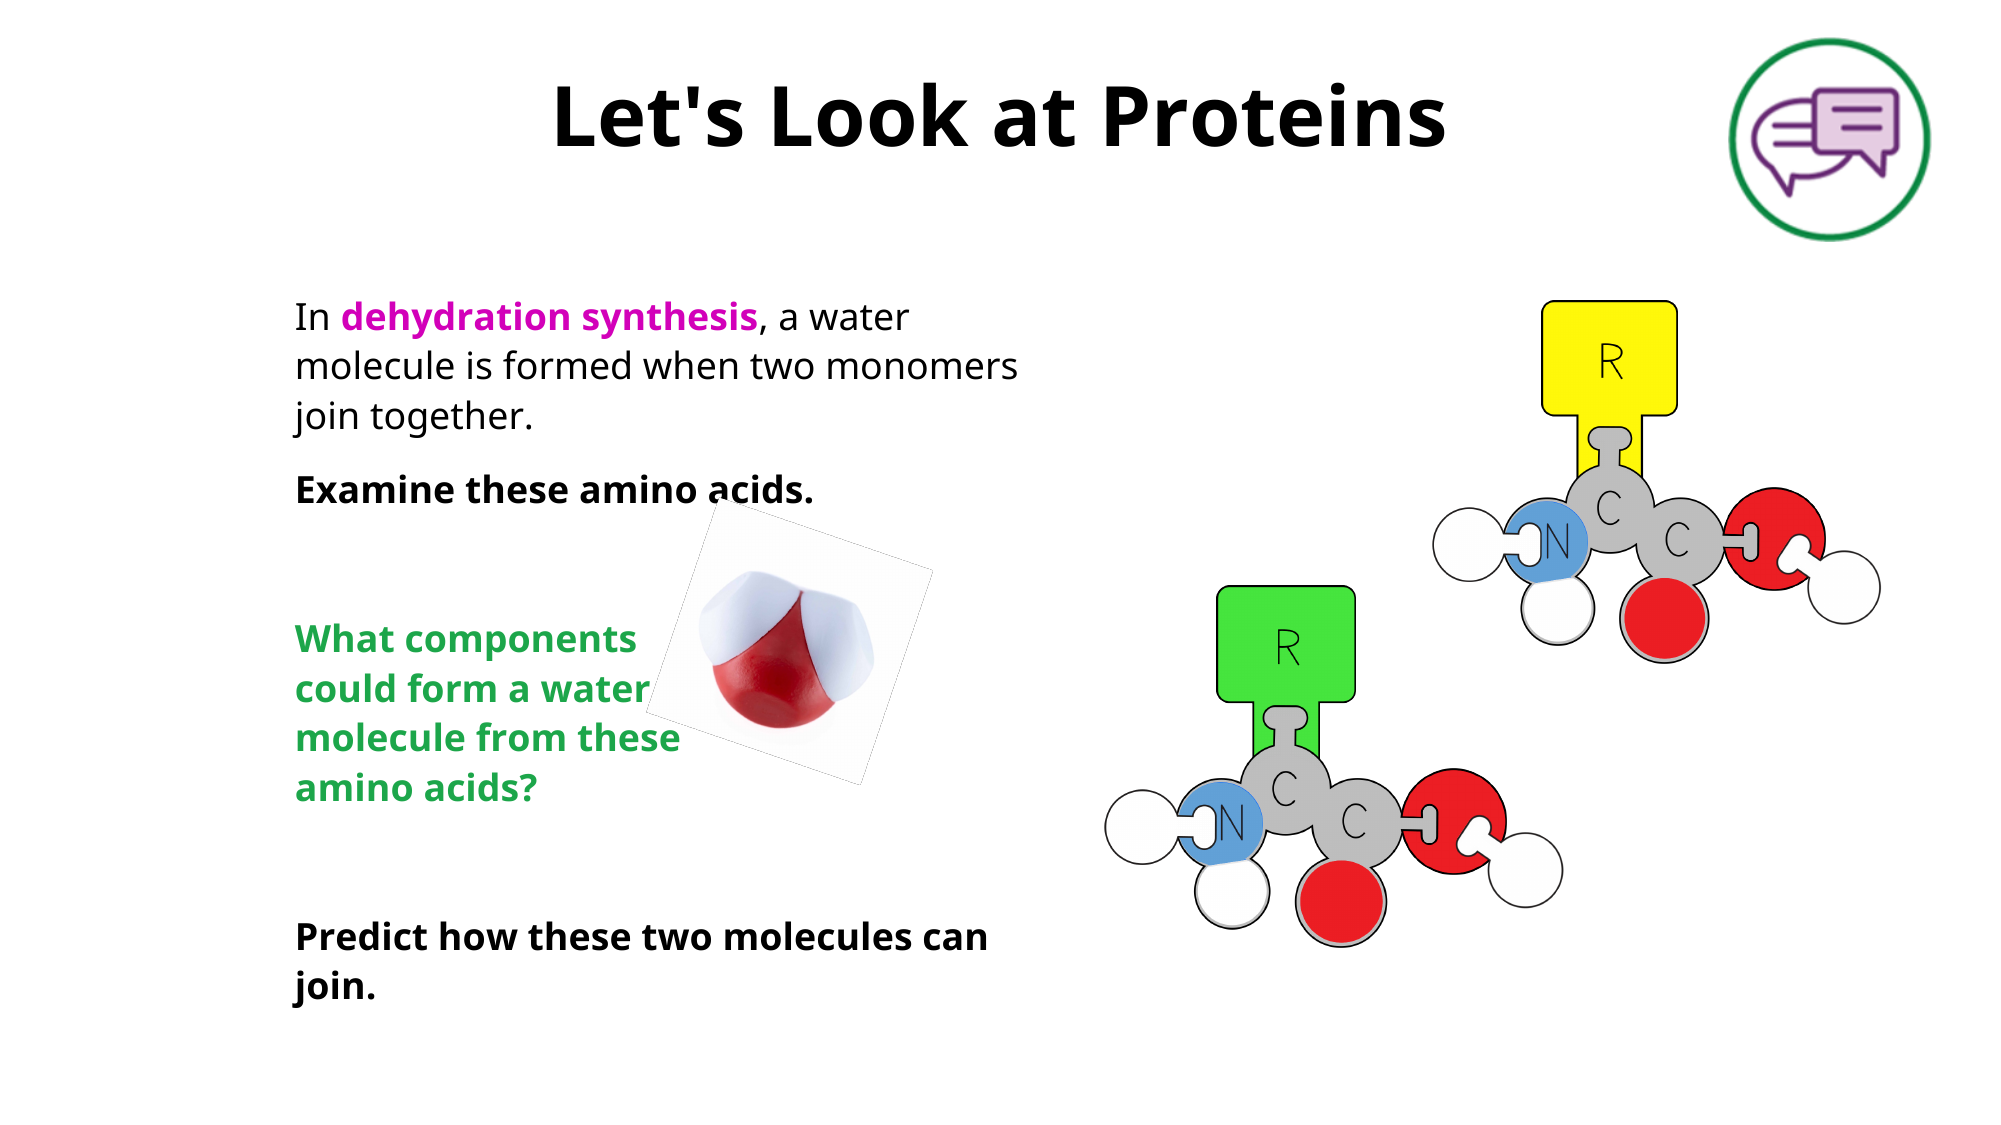

Let's Look at Proteins
In dehydration synthesis, a water molecule is formed when two monomers join together.
Examine these amino acids.
What components
could form a water
molecule from these
amino acids?
Predict how these two molecules can join.